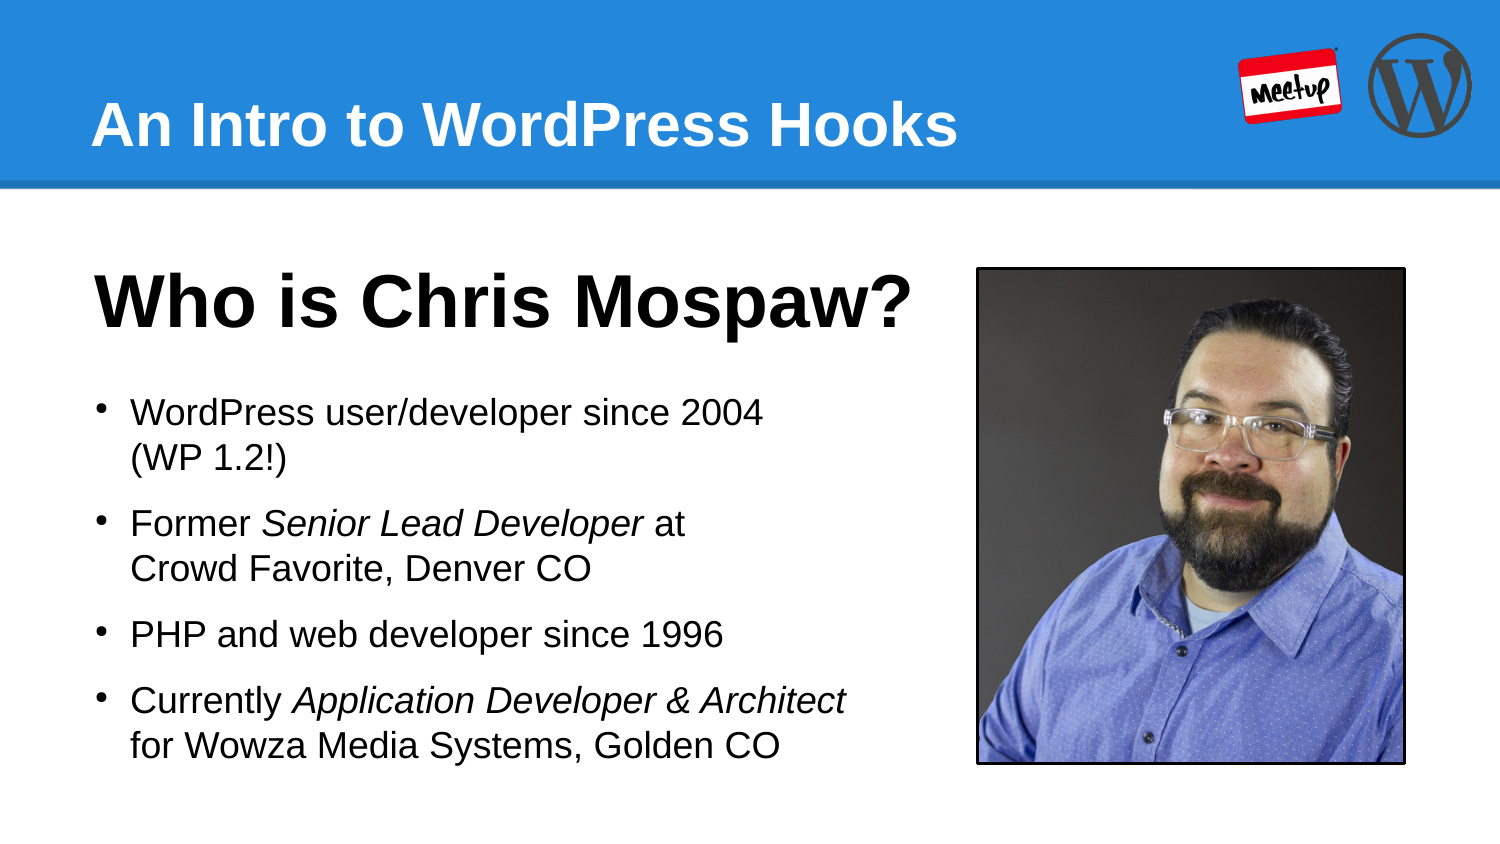

# An Intro to WordPress Hooks
Who is Chris Mospaw?
WordPress user/developer since 2004
(WP 1.2!)
Former Senior Lead Developer at
Crowd Favorite, Denver CO
PHP and web developer since 1996
Currently Application Developer & Architect
for Wowza Media Systems, Golden CO